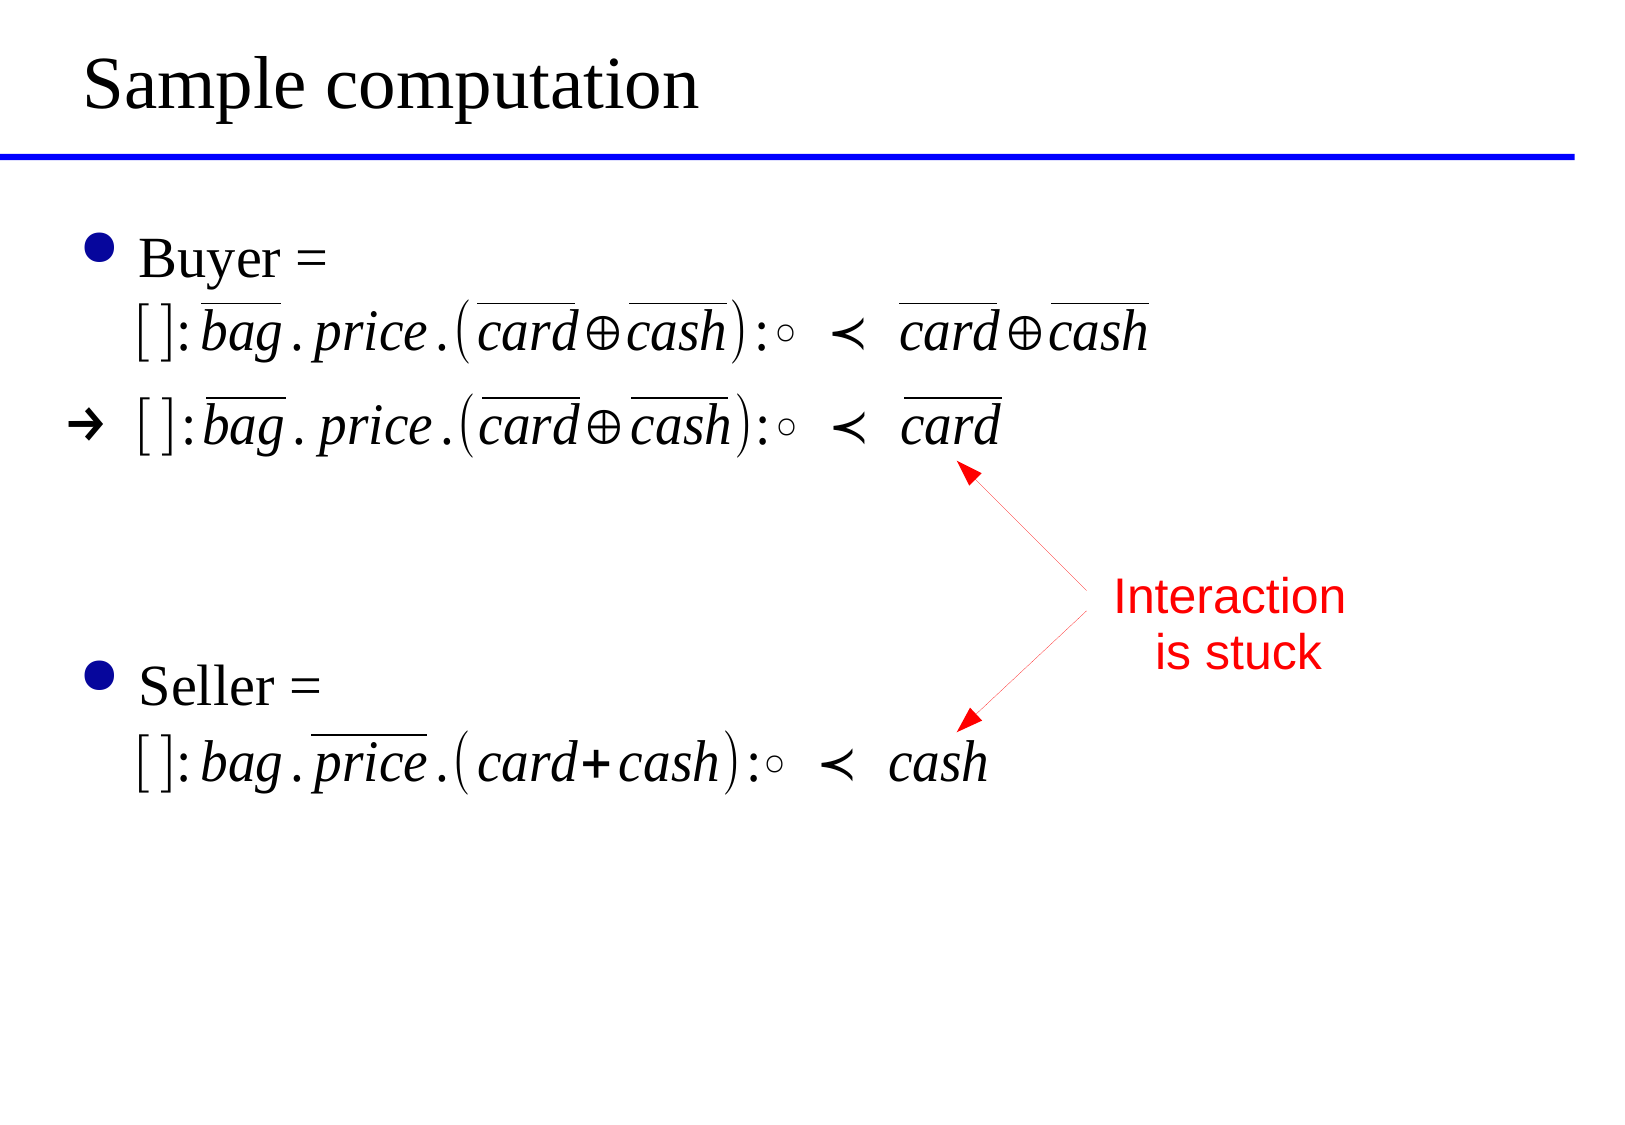

Sample computation
Buyer =
Seller =
Interaction
 is stuck